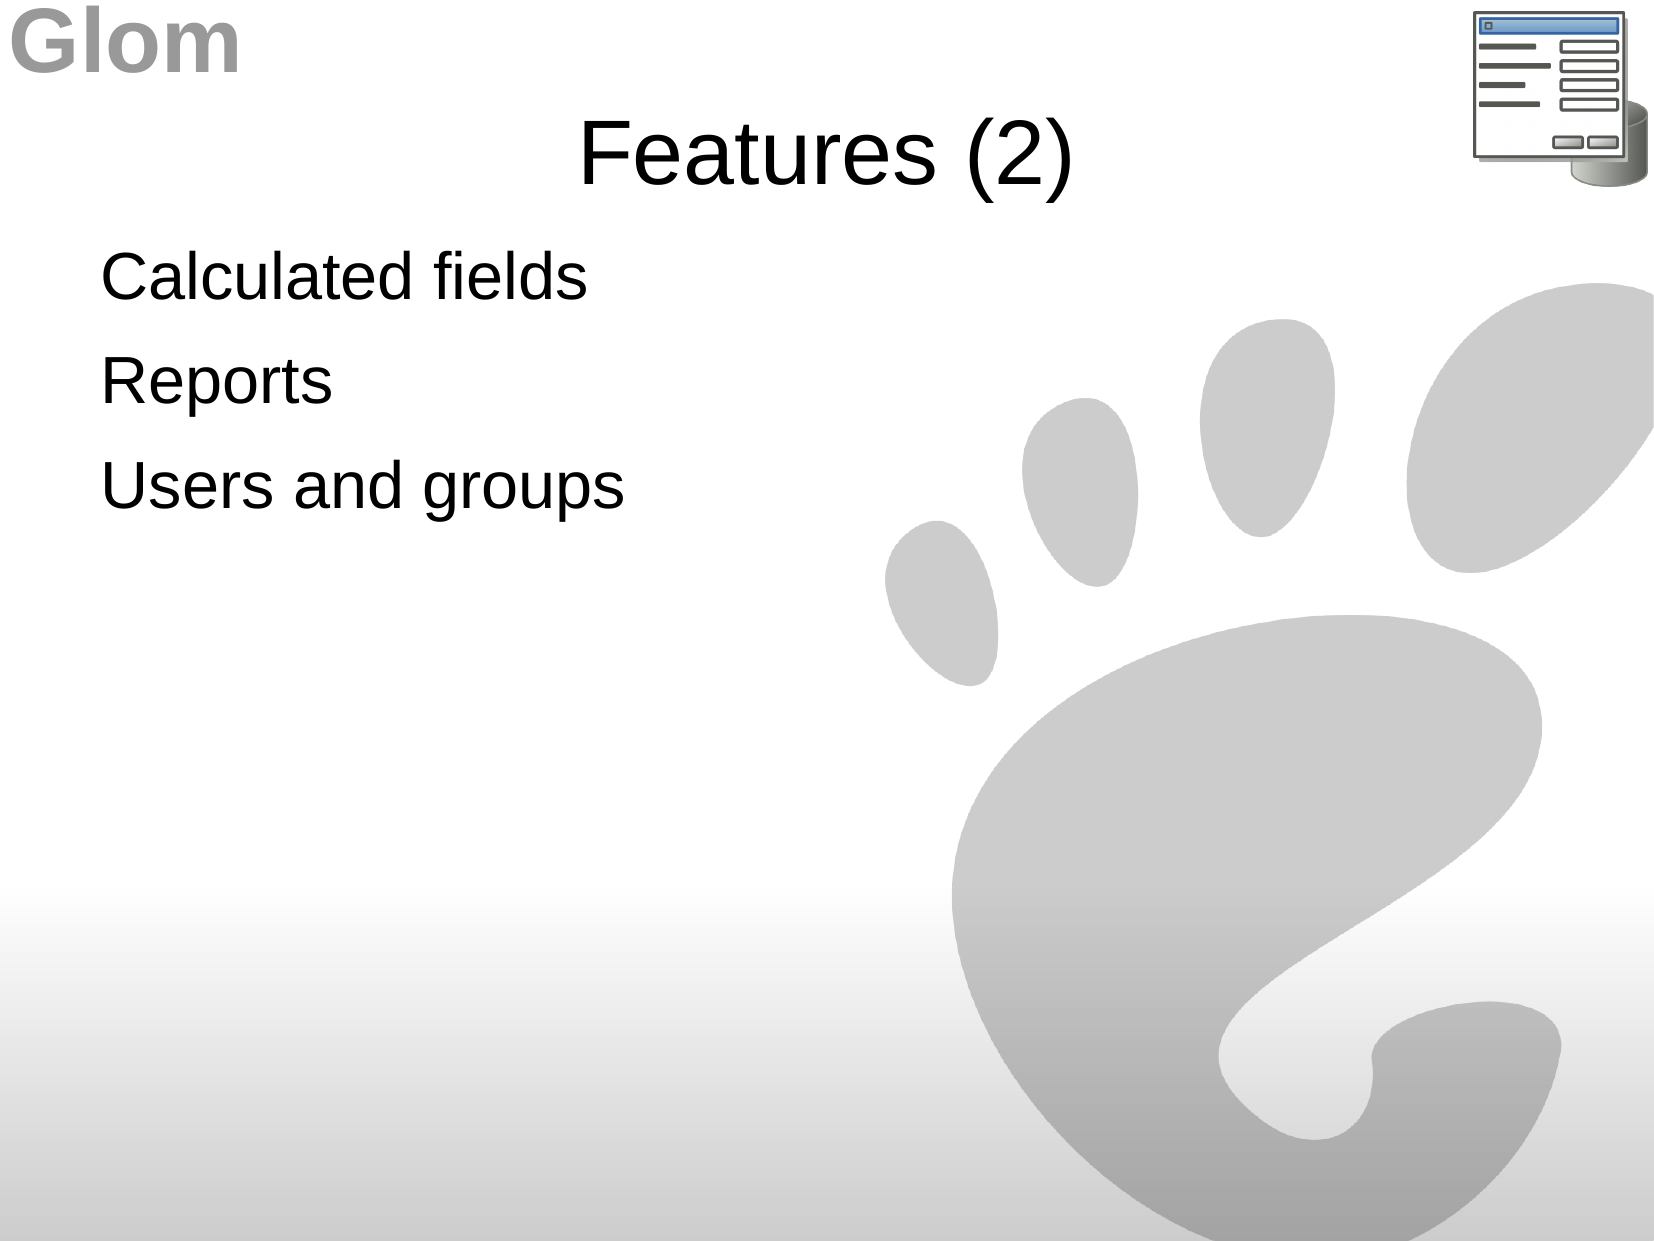

# Features (2)
Calculated fields
Reports
Users and groups